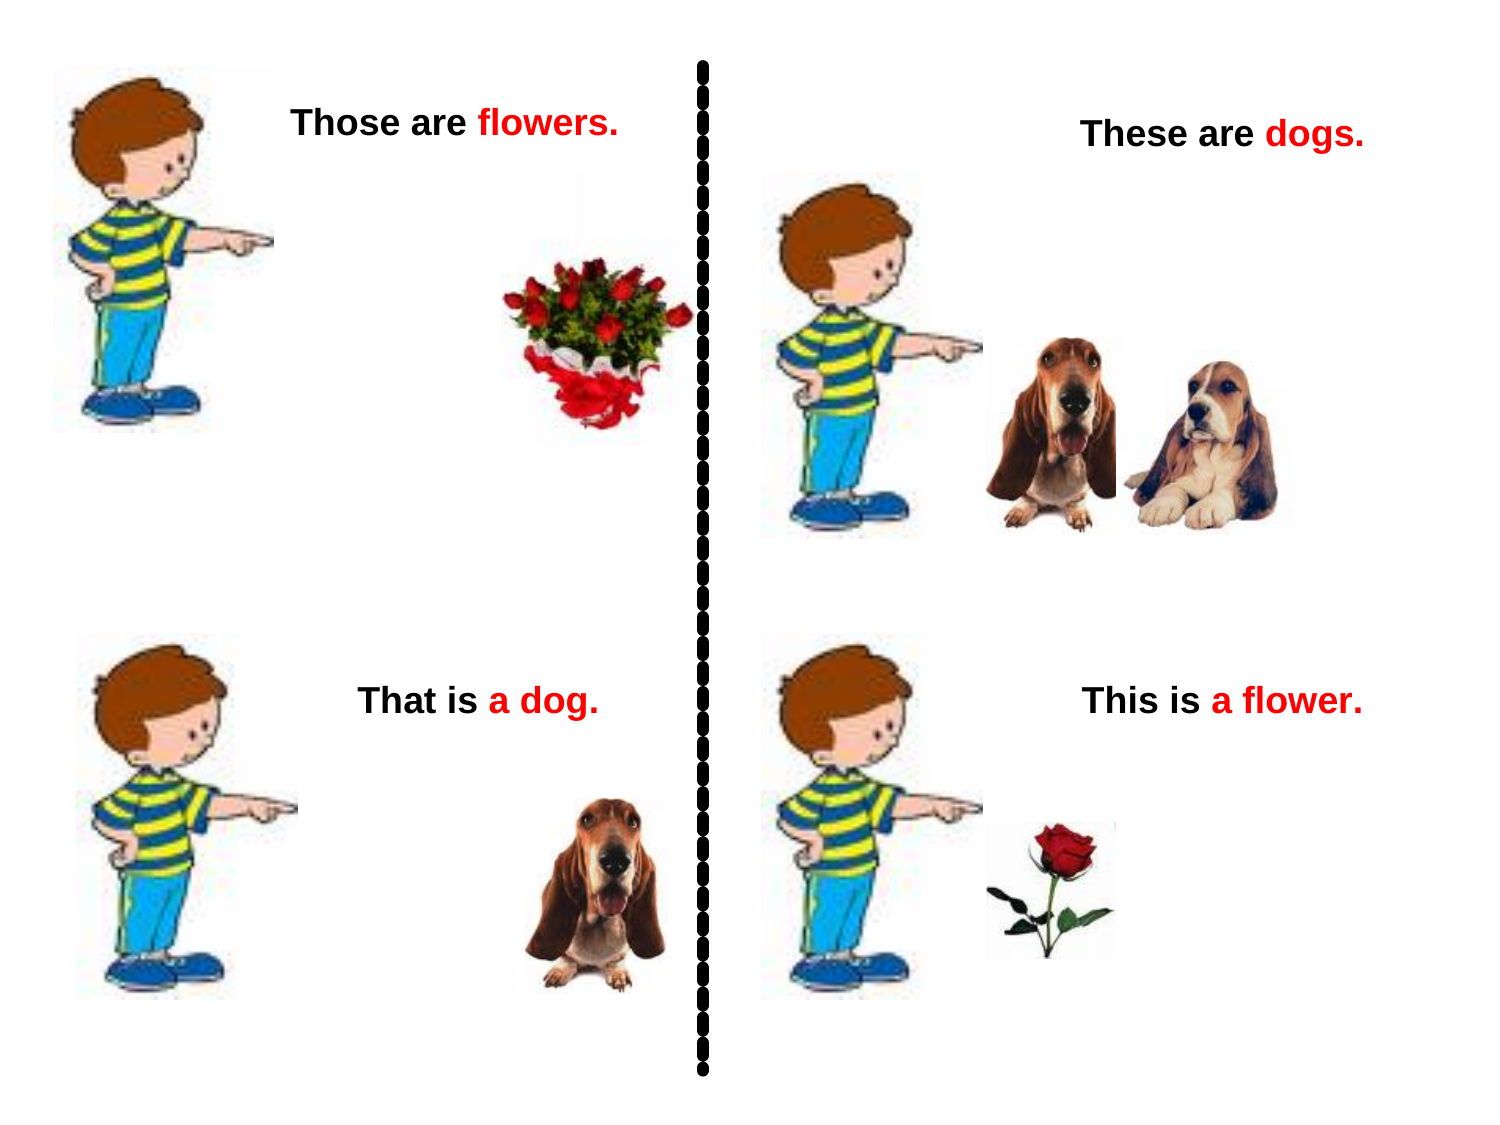

Those are flowers.
These are dogs.
That is a dog.
This is a flower.